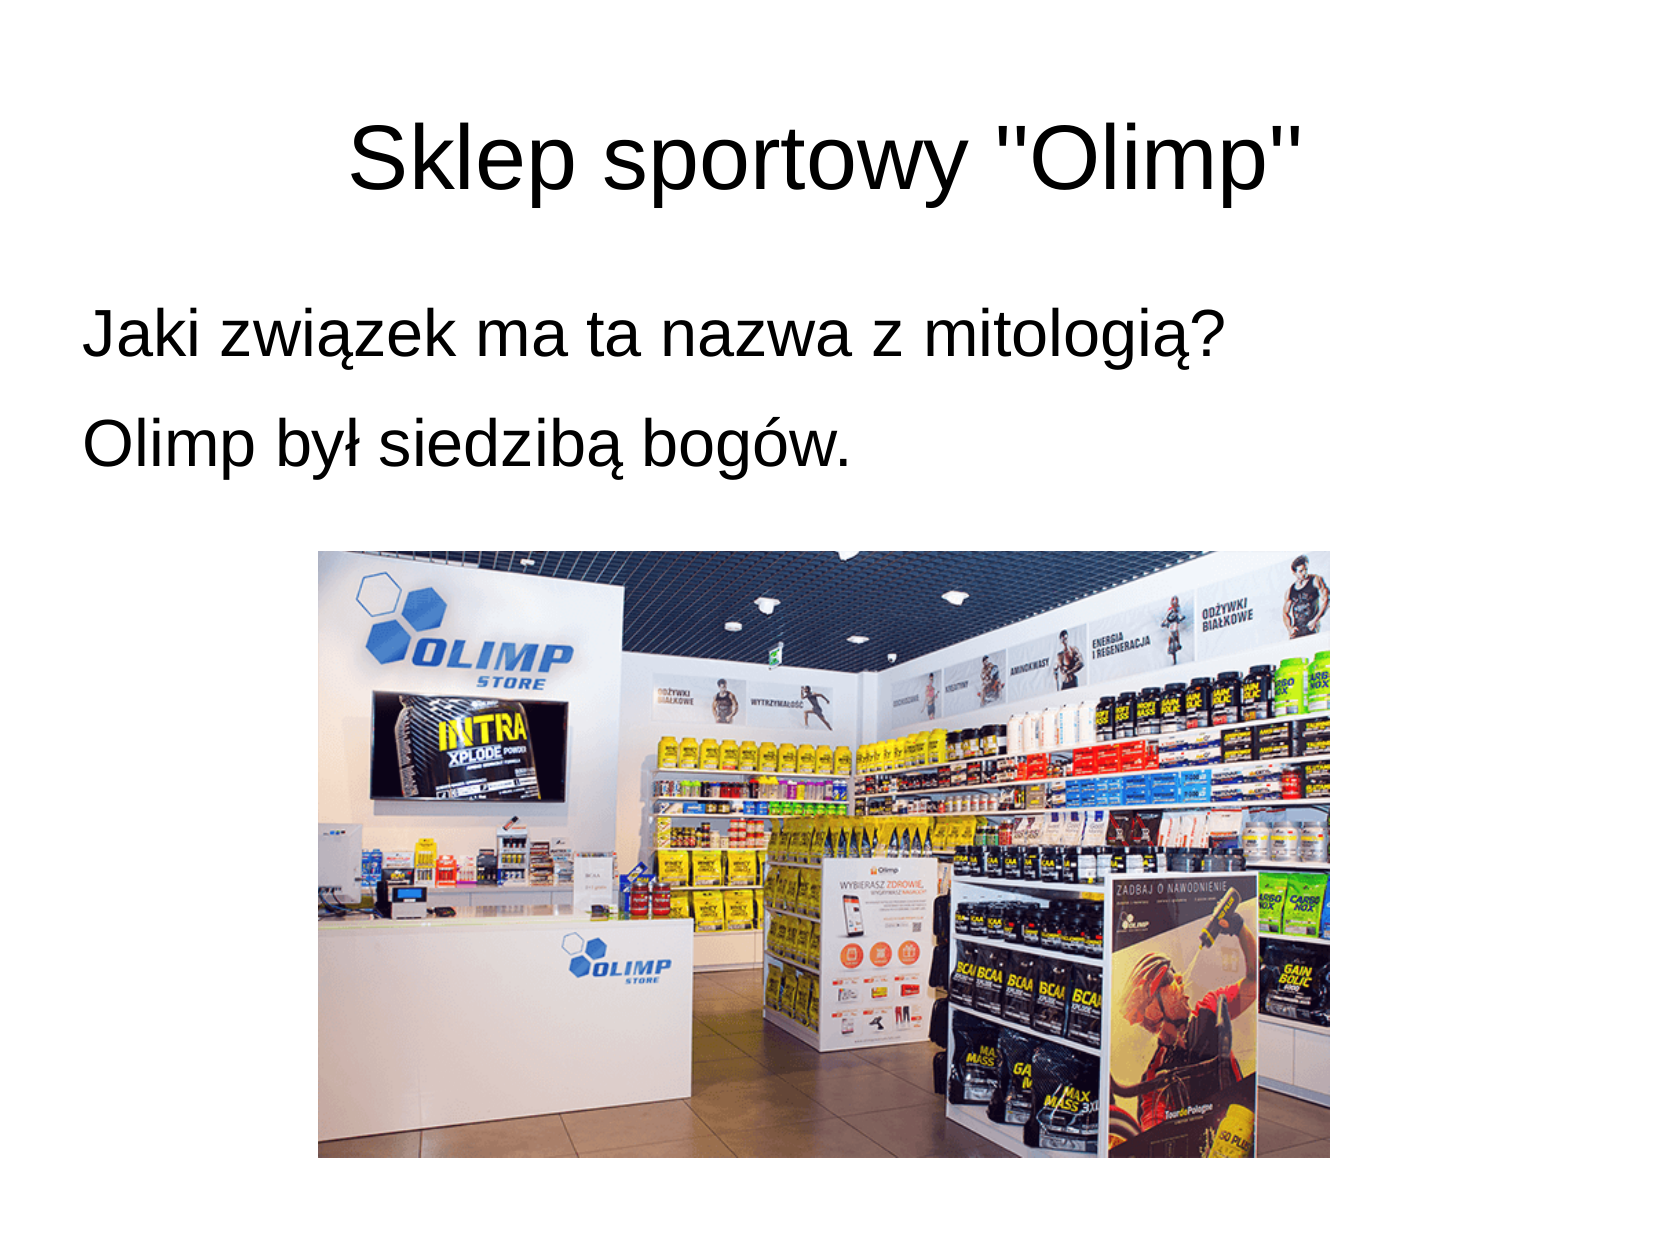

# Sklep sportowy ''Olimp''
Jaki związek ma ta nazwa z mitologią?
Olimp był siedzibą bogów.